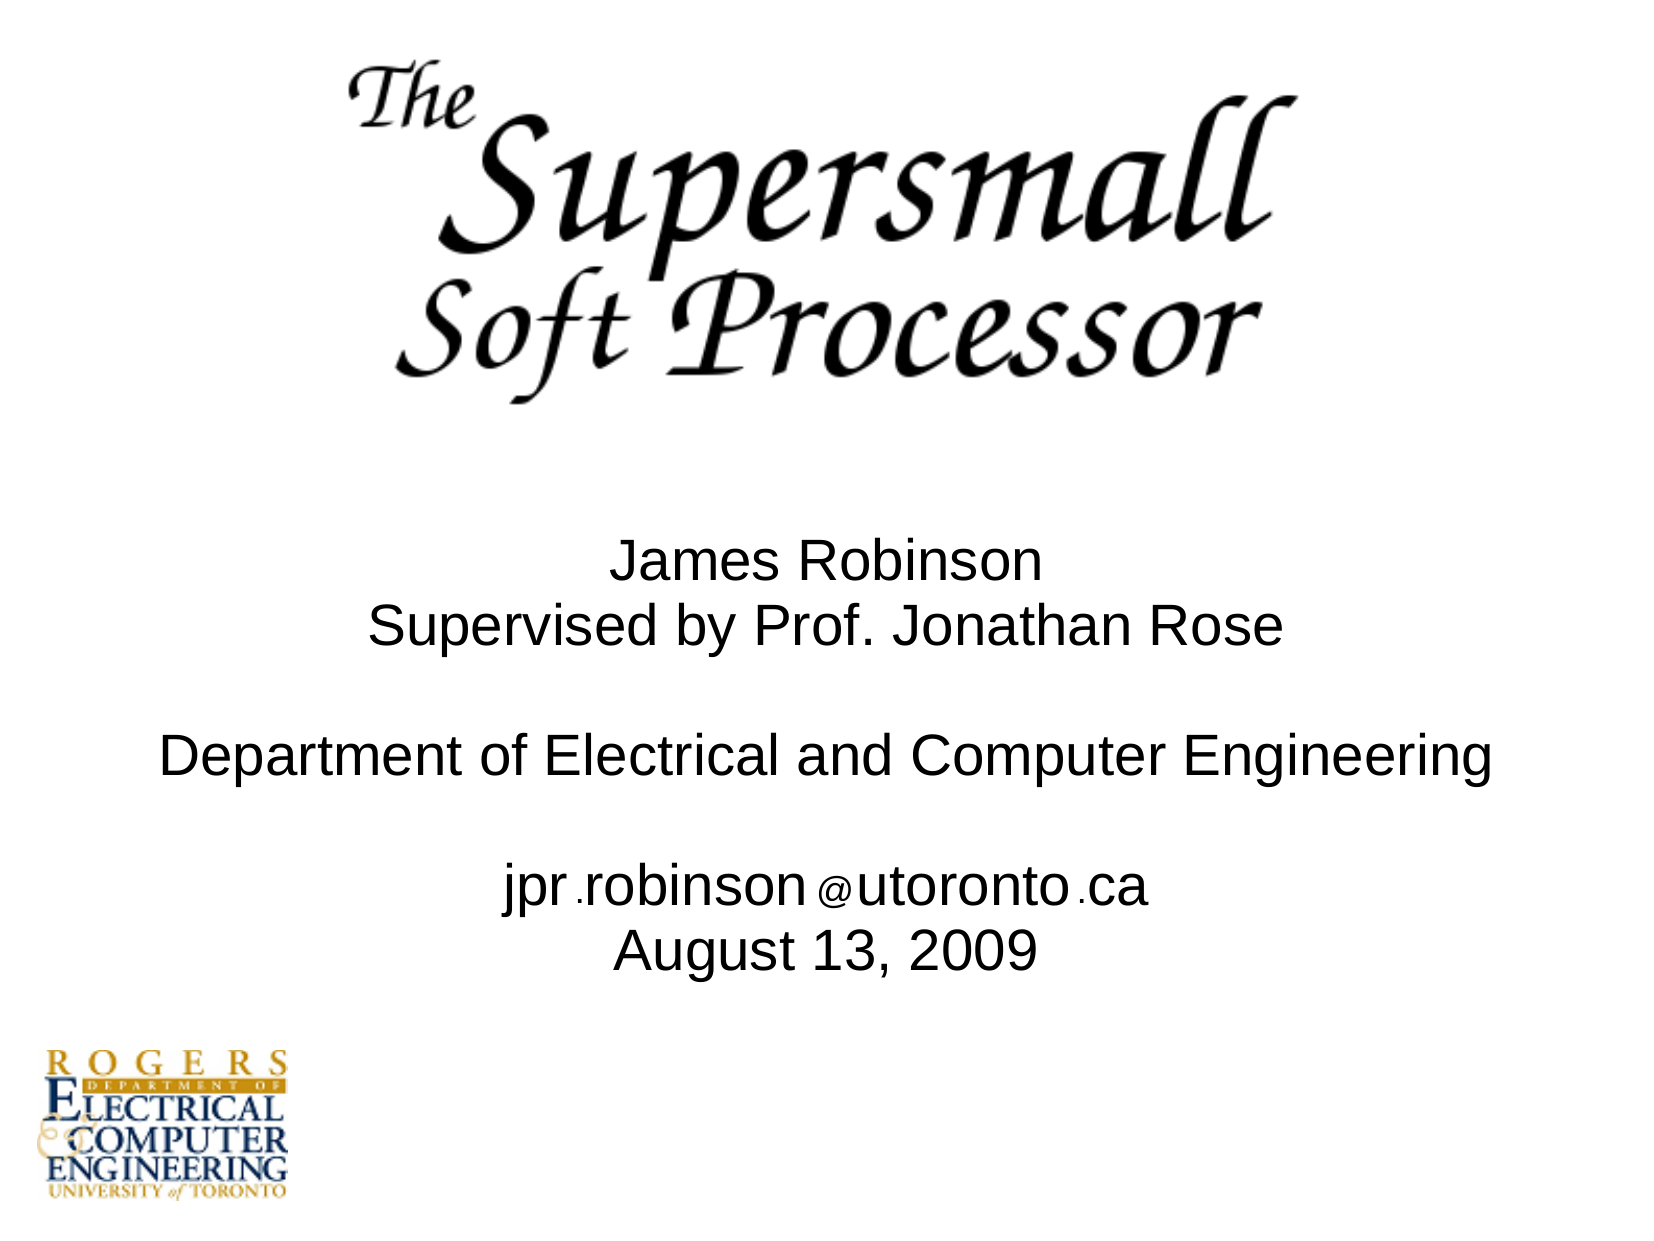

# James Robinson
Supervised by Prof. Jonathan Rose
Department of Electrical and Computer Engineering
jpr robinson utoronto ca
August 13, 2009
.
@
.